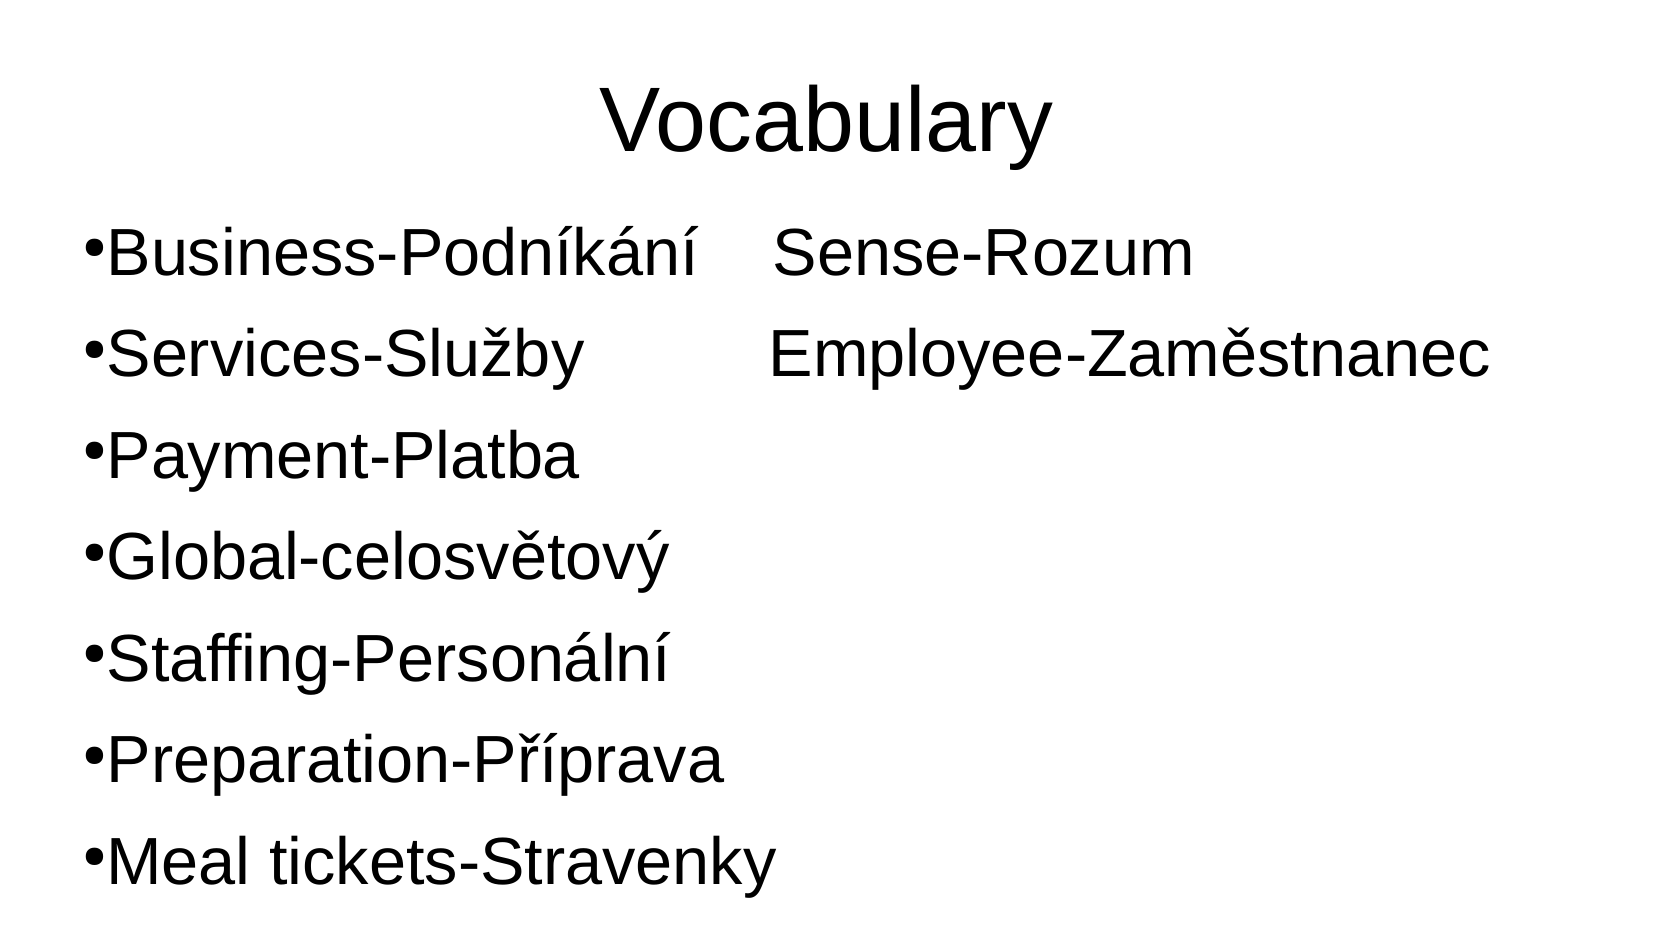

# Vocabulary
Business-Podníkání Sense-Rozum
Services-Služby Employee-Zaměstnanec
Payment-Platba
Global-celosvětový
Staffing-Personální
Preparation-Příprava
Meal tickets-Stravenky